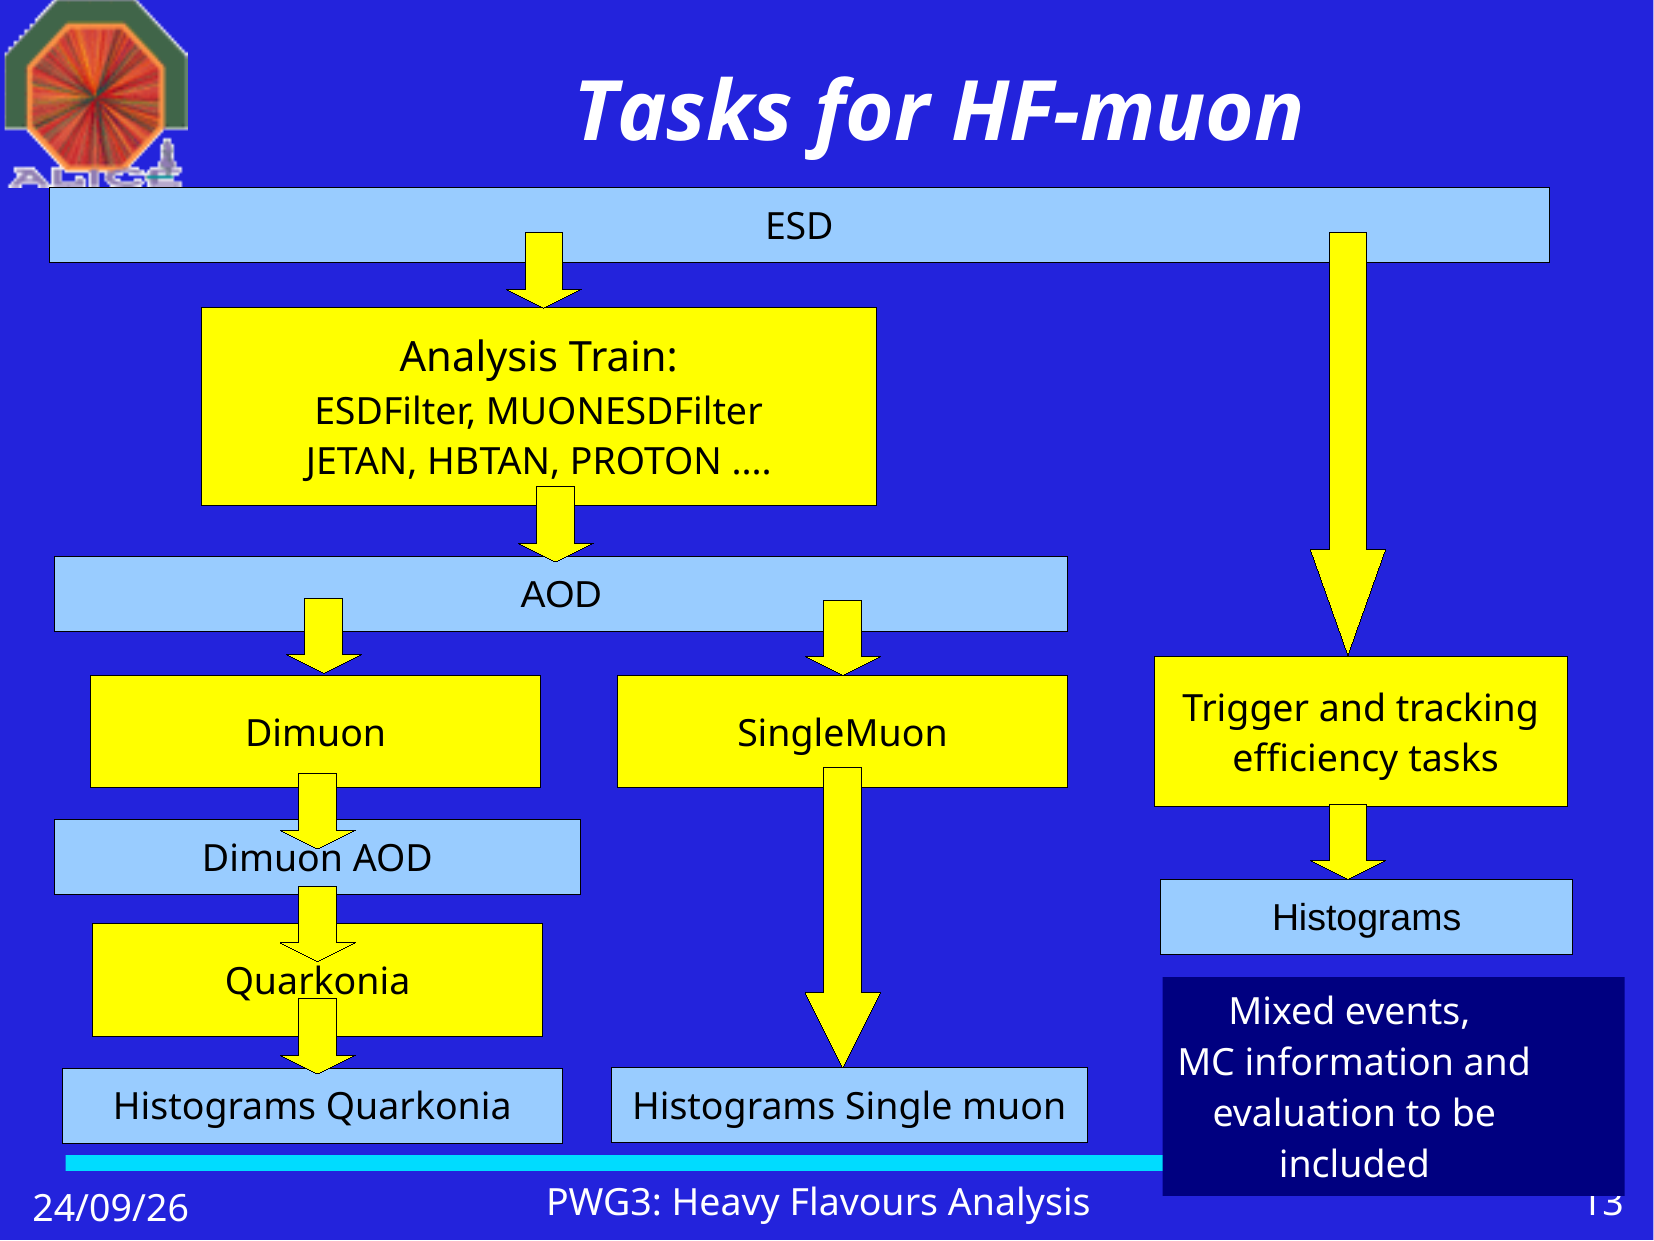

# Tasks for HF-muon
ESD
Analysis Train:
ESDFilter, MUONESDFilter
JETAN, HBTAN, PROTON ....
AOD
Trigger and tracking
 efficiency tasks
Dimuon
SingleMuon
Dimuon AOD
Histograms
Quarkonia
Mixed events,
MC information and
evaluation to be included
Histograms Single muon
Histograms Quarkonia